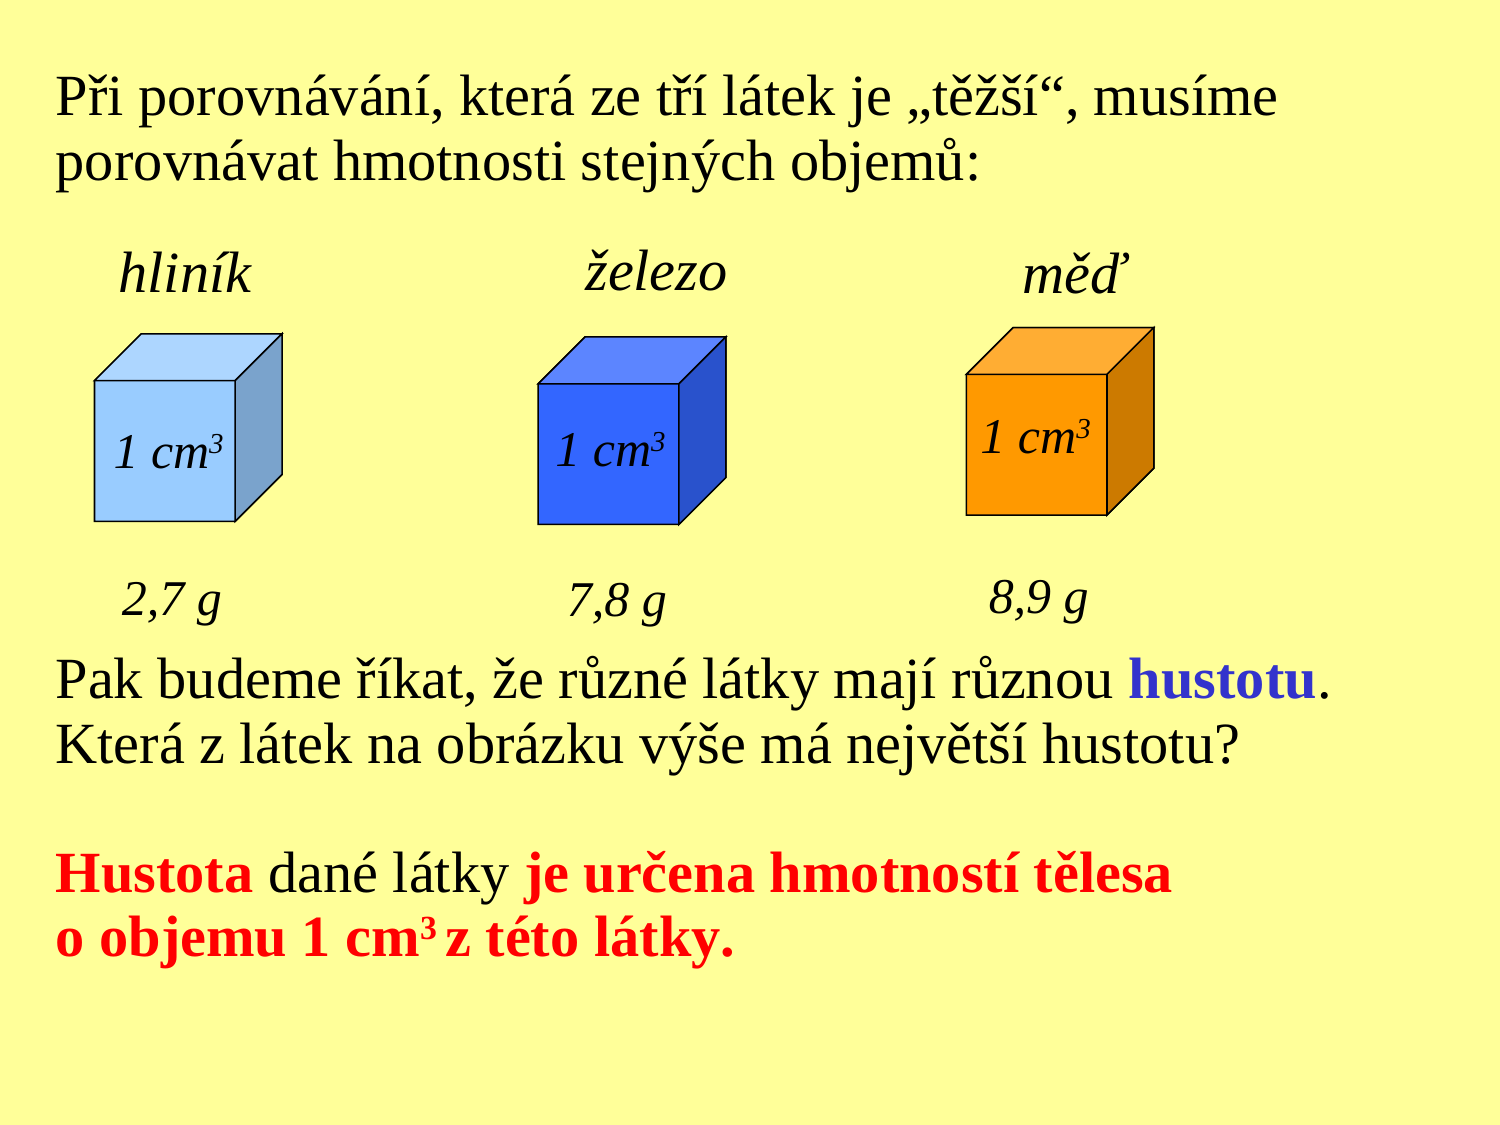

Při porovnávání, která ze tří látek je „těžší“, musíme
porovnávat hmotnosti stejných objemů:
železo
hliník
měď
1 cm3
1 cm3
1 cm3
8,9 g
2,7 g
7,8 g
Pak budeme říkat, že různé látky mají různou hustotu.
Která z látek na obrázku výše má největší hustotu?
Hustota dané látky je určena hmotností tělesa
o objemu 1 cm3 z této látky.